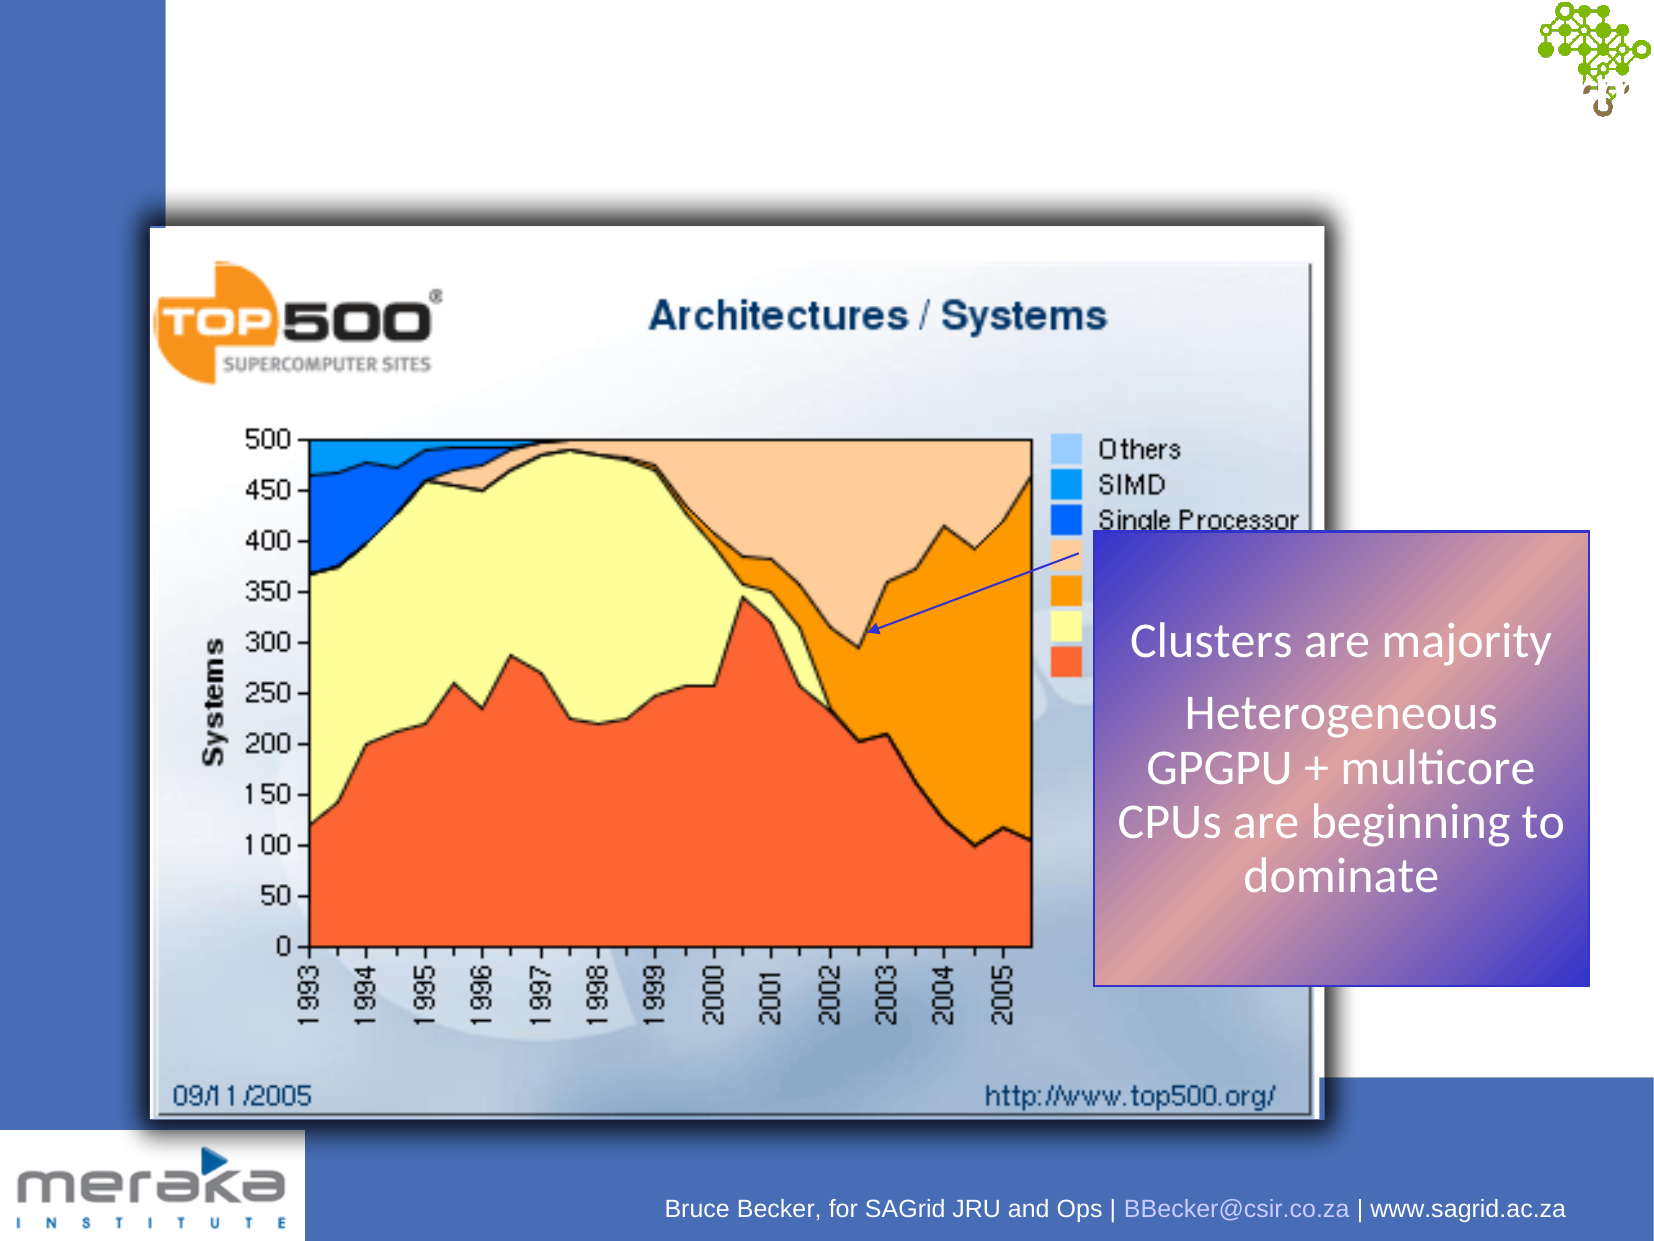

Distributed memory becoming the norm
#
Clusters are majority
Heterogeneous GPGPU + multicore CPUs are beginning to dominate